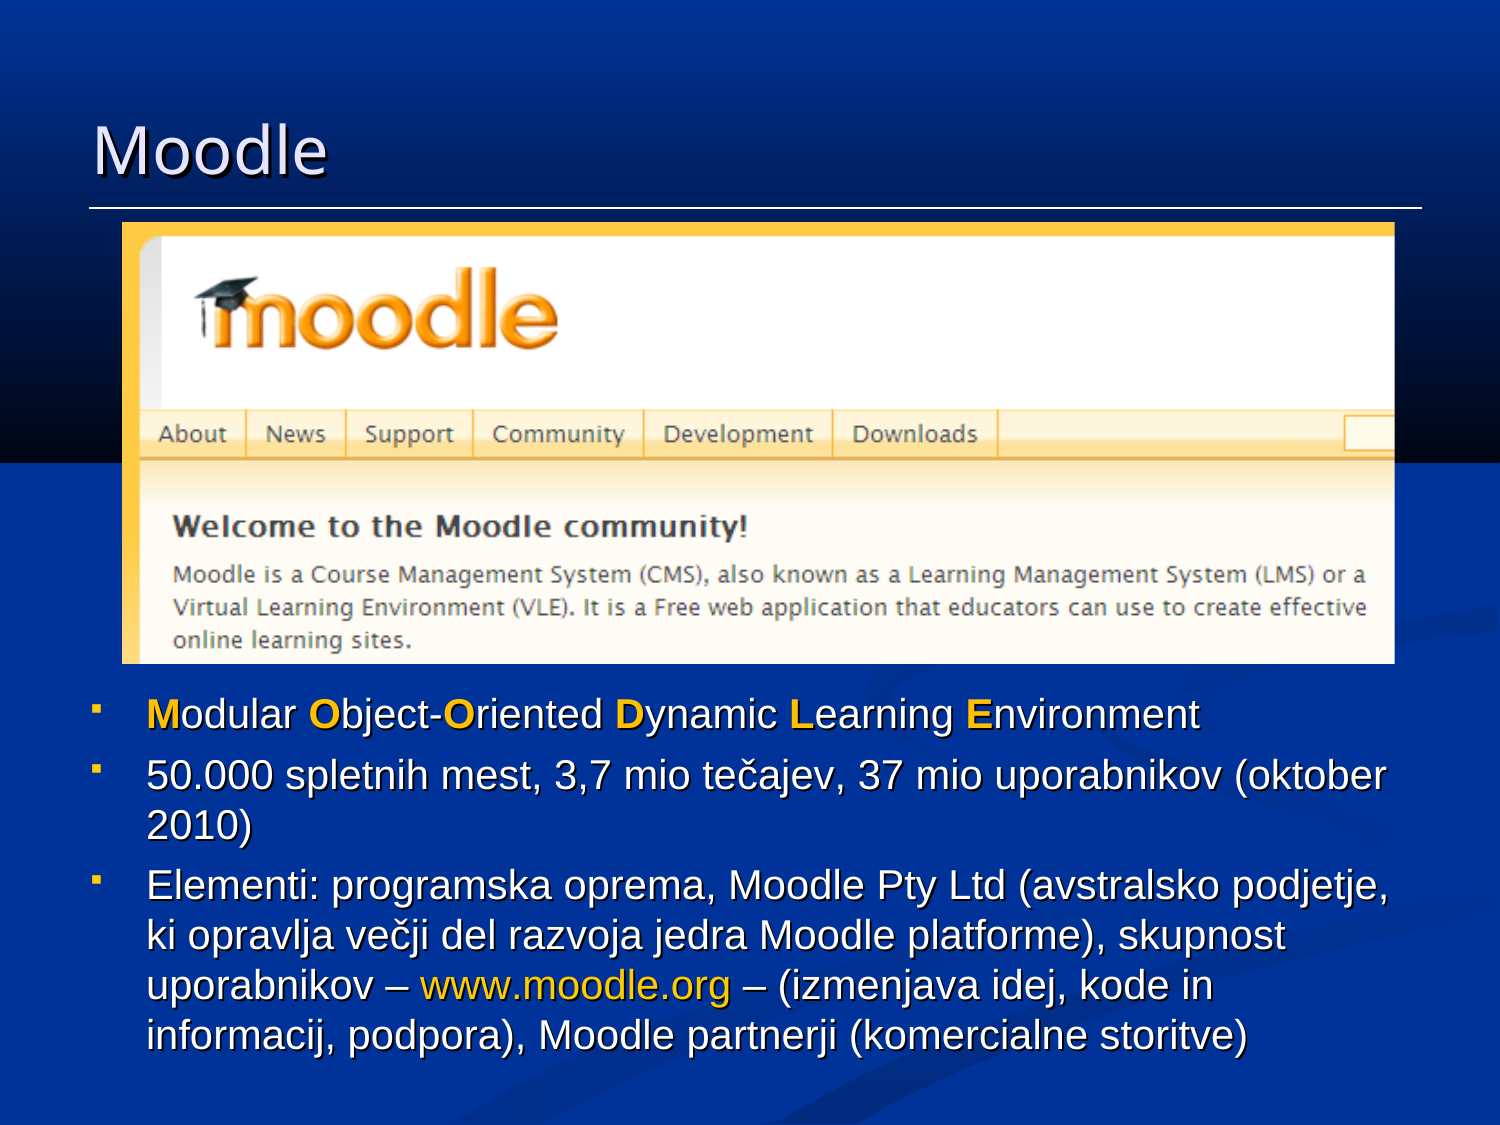

Moodle
Modular Object-Oriented Dynamic Learning Environment
50.000 spletnih mest, 3,7 mio tečajev, 37 mio uporabnikov (oktober 2010)
Elementi: programska oprema, Moodle Pty Ltd (avstralsko podjetje, ki opravlja večji del razvoja jedra Moodle platforme), skupnost uporabnikov – www.moodle.org – (izmenjava idej, kode in informacij, podpora), Moodle partnerji (komercialne storitve)